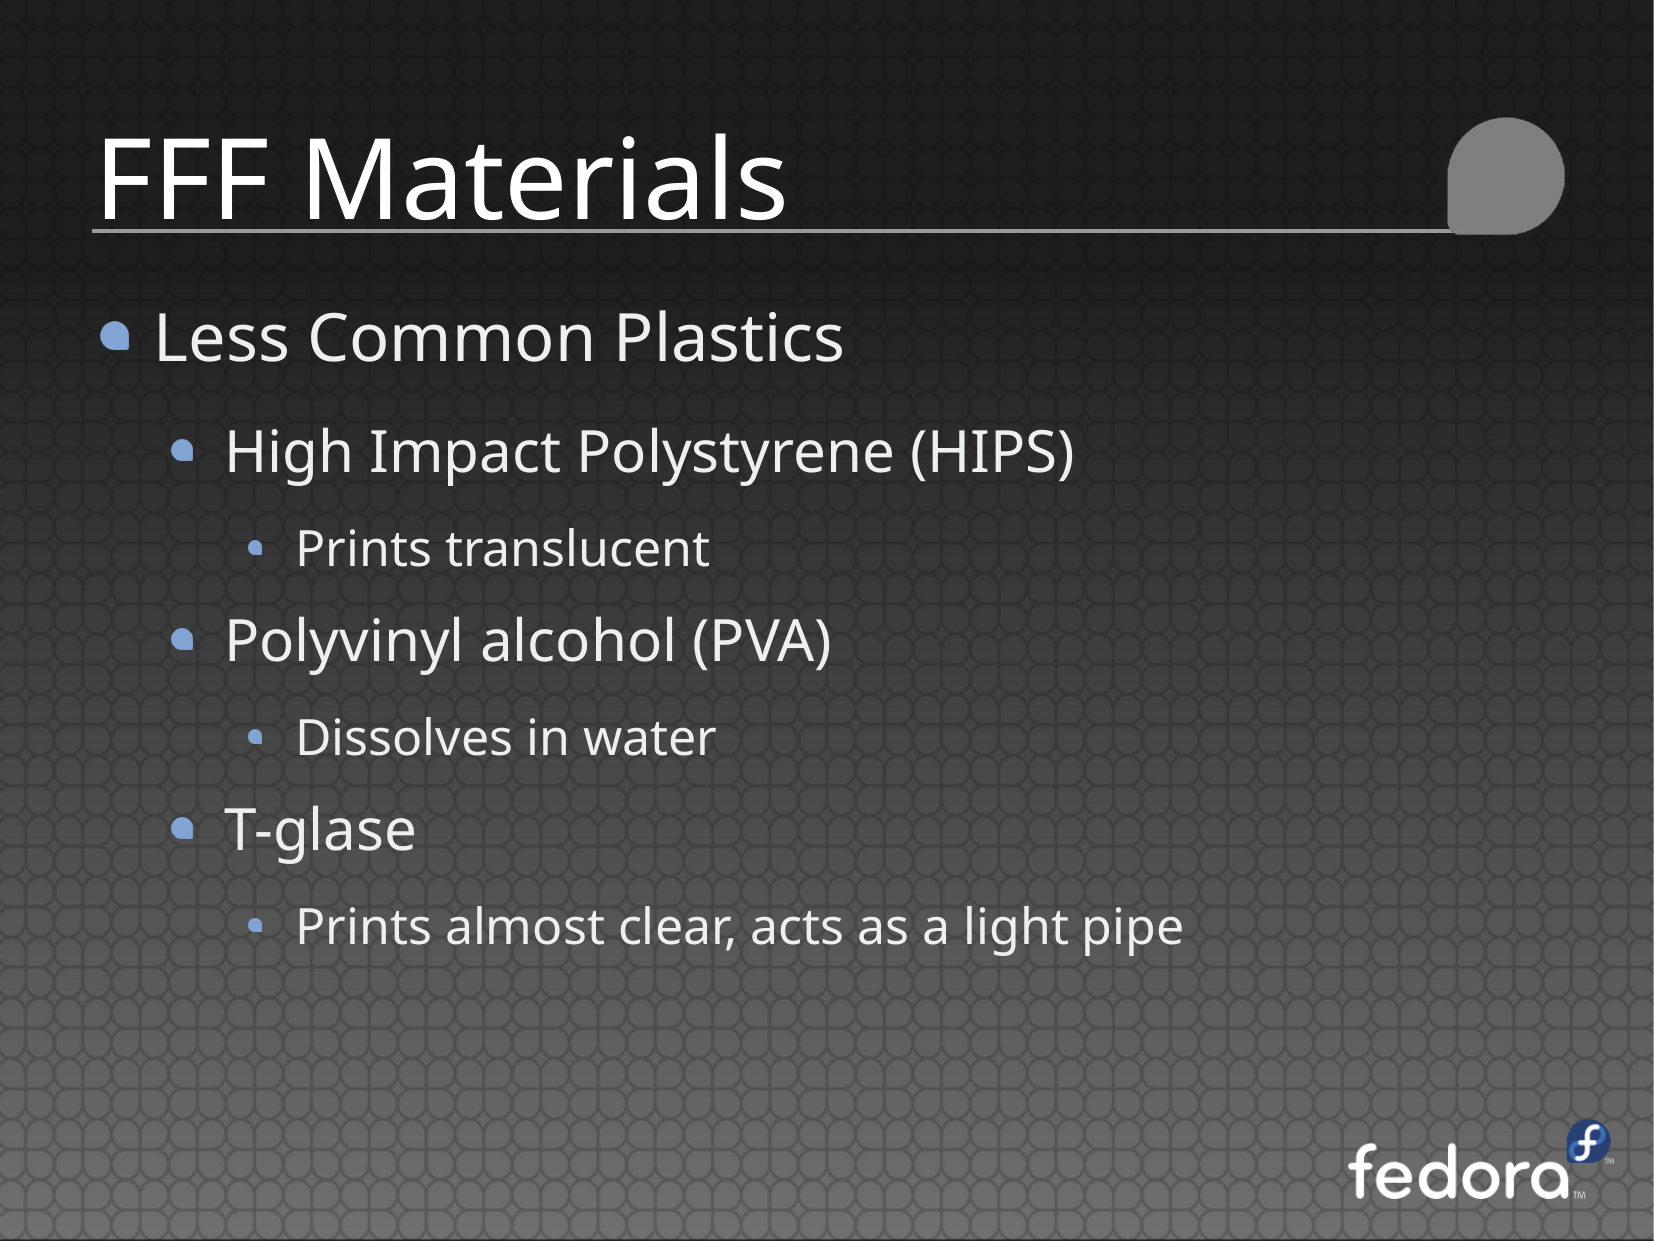

FFF Materials
# Less Common Plastics
High Impact Polystyrene (HIPS)
Prints translucent
Polyvinyl alcohol (PVA)
Dissolves in water
T-glase
Prints almost clear, acts as a light pipe